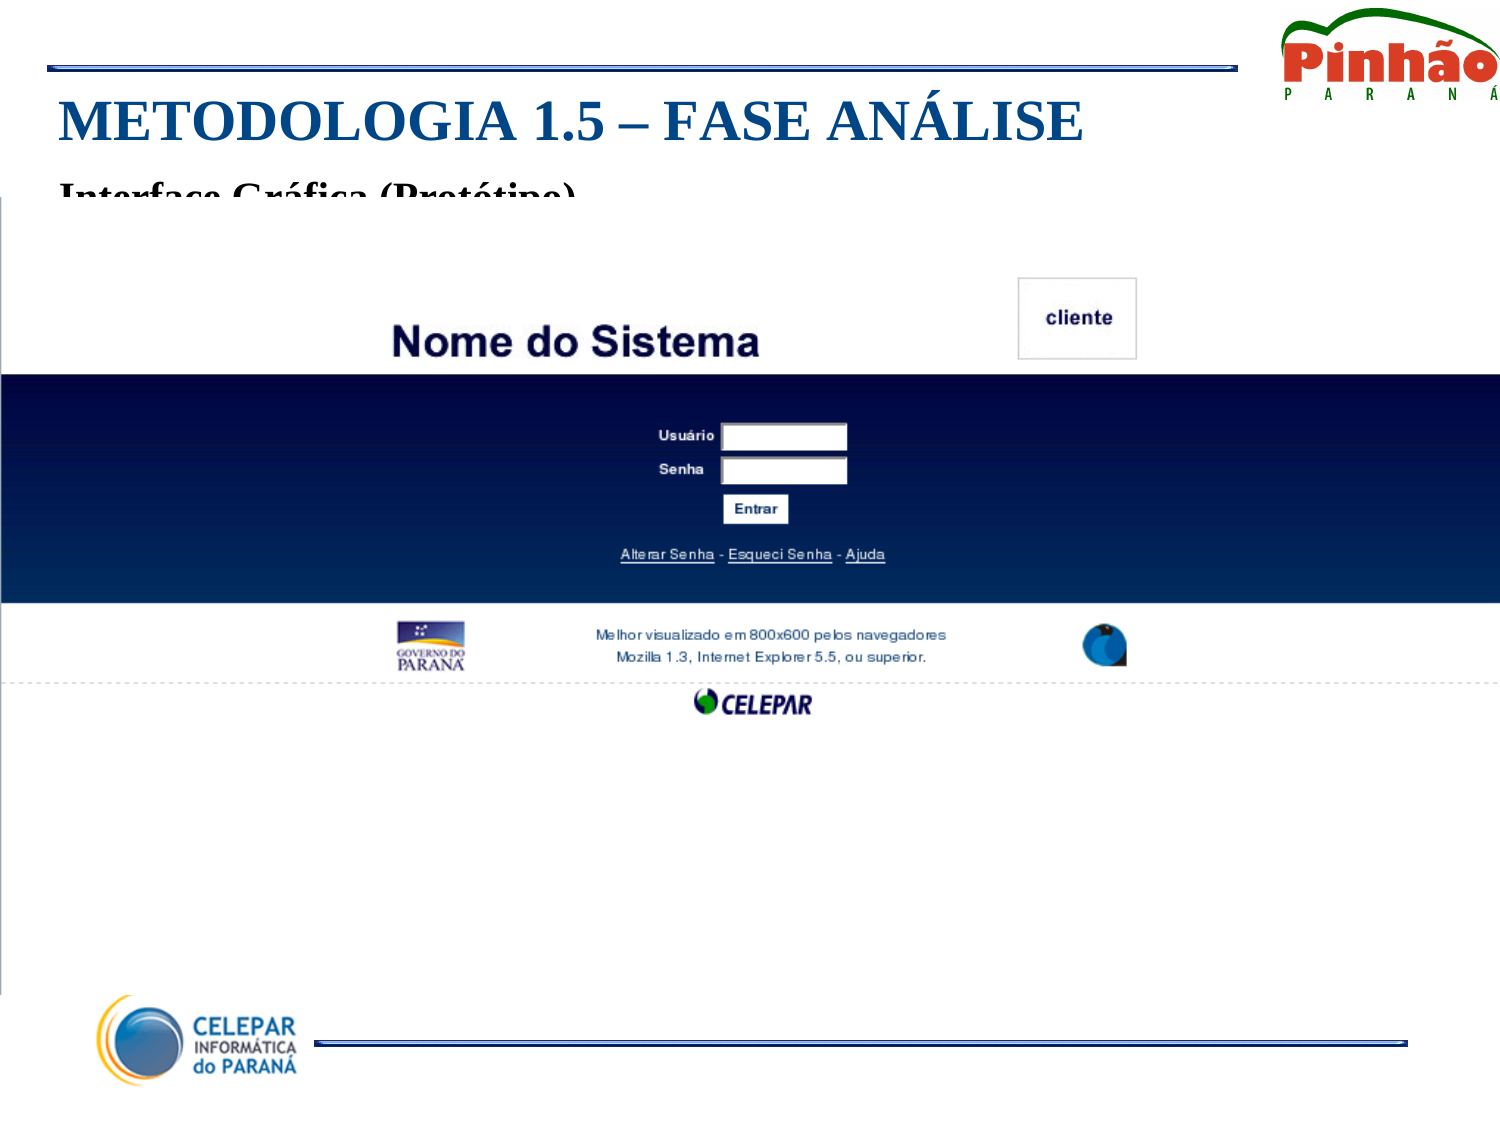

METODOLOGIA 1.5 – FASE ANÁLISE
Interface Gráfica (Protótipo)